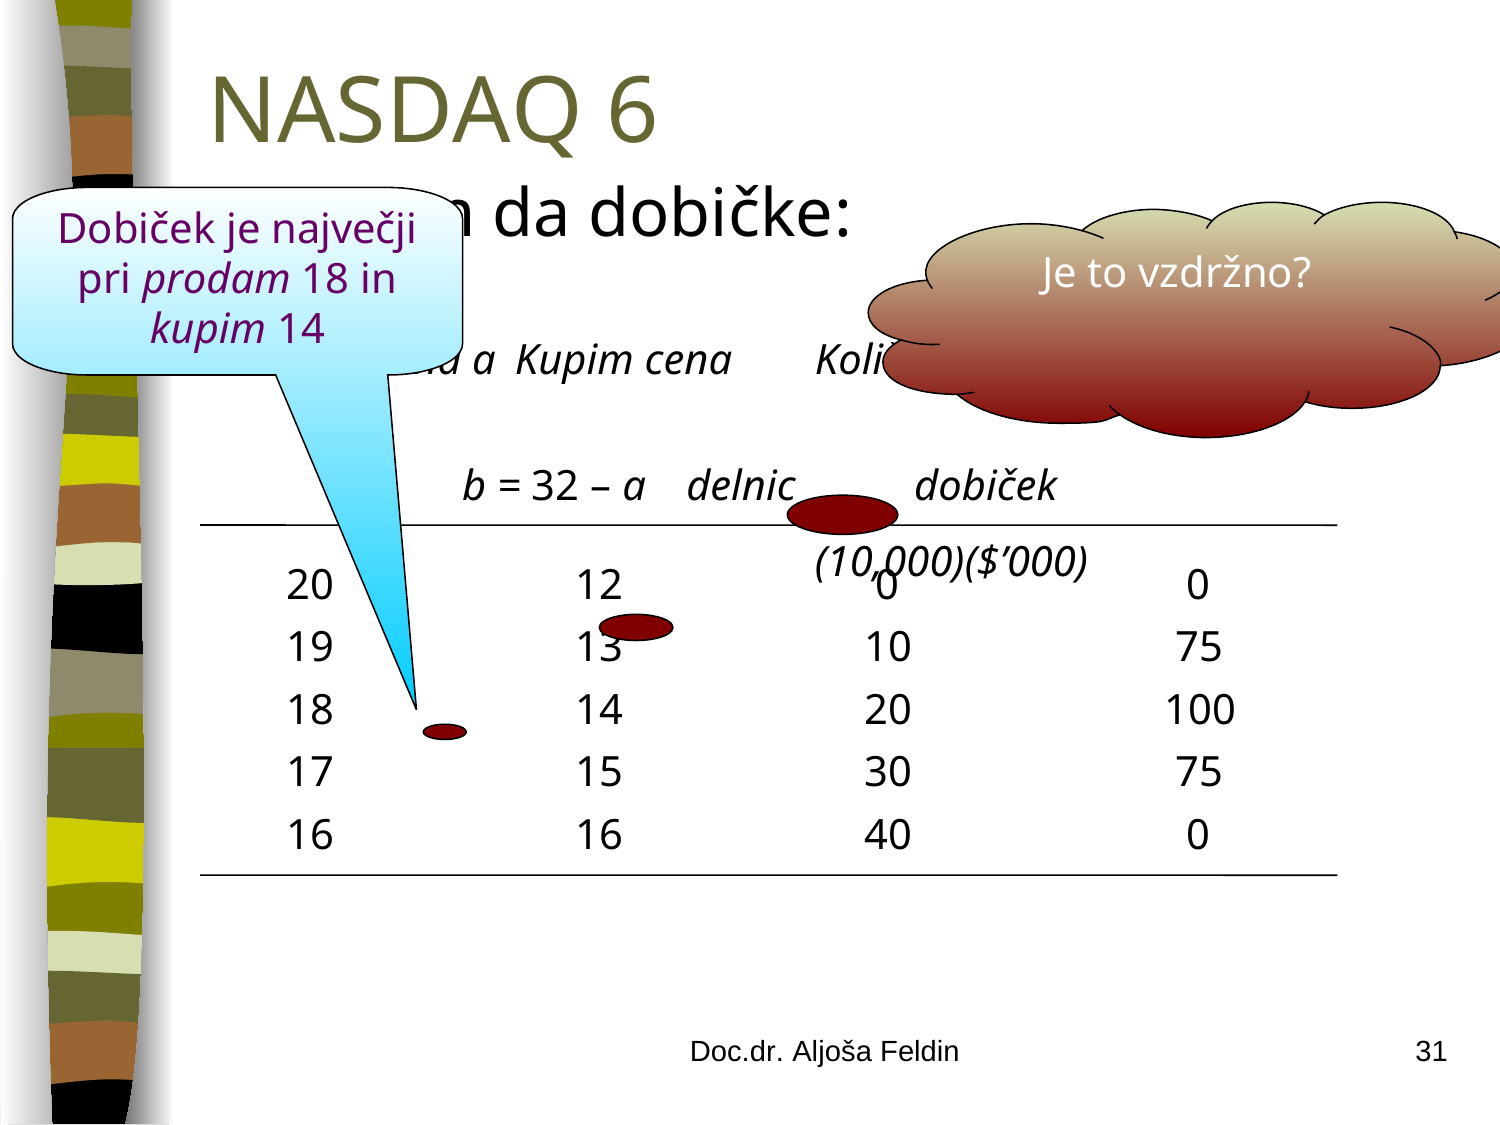

# NASDAQ 6
To nam da dobičke:
Dobiček je največji pri prodam 18 in kupim 14
Je to vzdržno?
Prodam cena a	Kupim cena	Količina	 Skupni
 b = 32 – a	 delnic dobiček
				(10,000)	($’000)
 20		 12		 0		 0
 19		 13		10		 75
 18		 14		20		100
 17		 15		30		 75
 16		 16		40		 0
Doc.dr. Aljoša Feldin